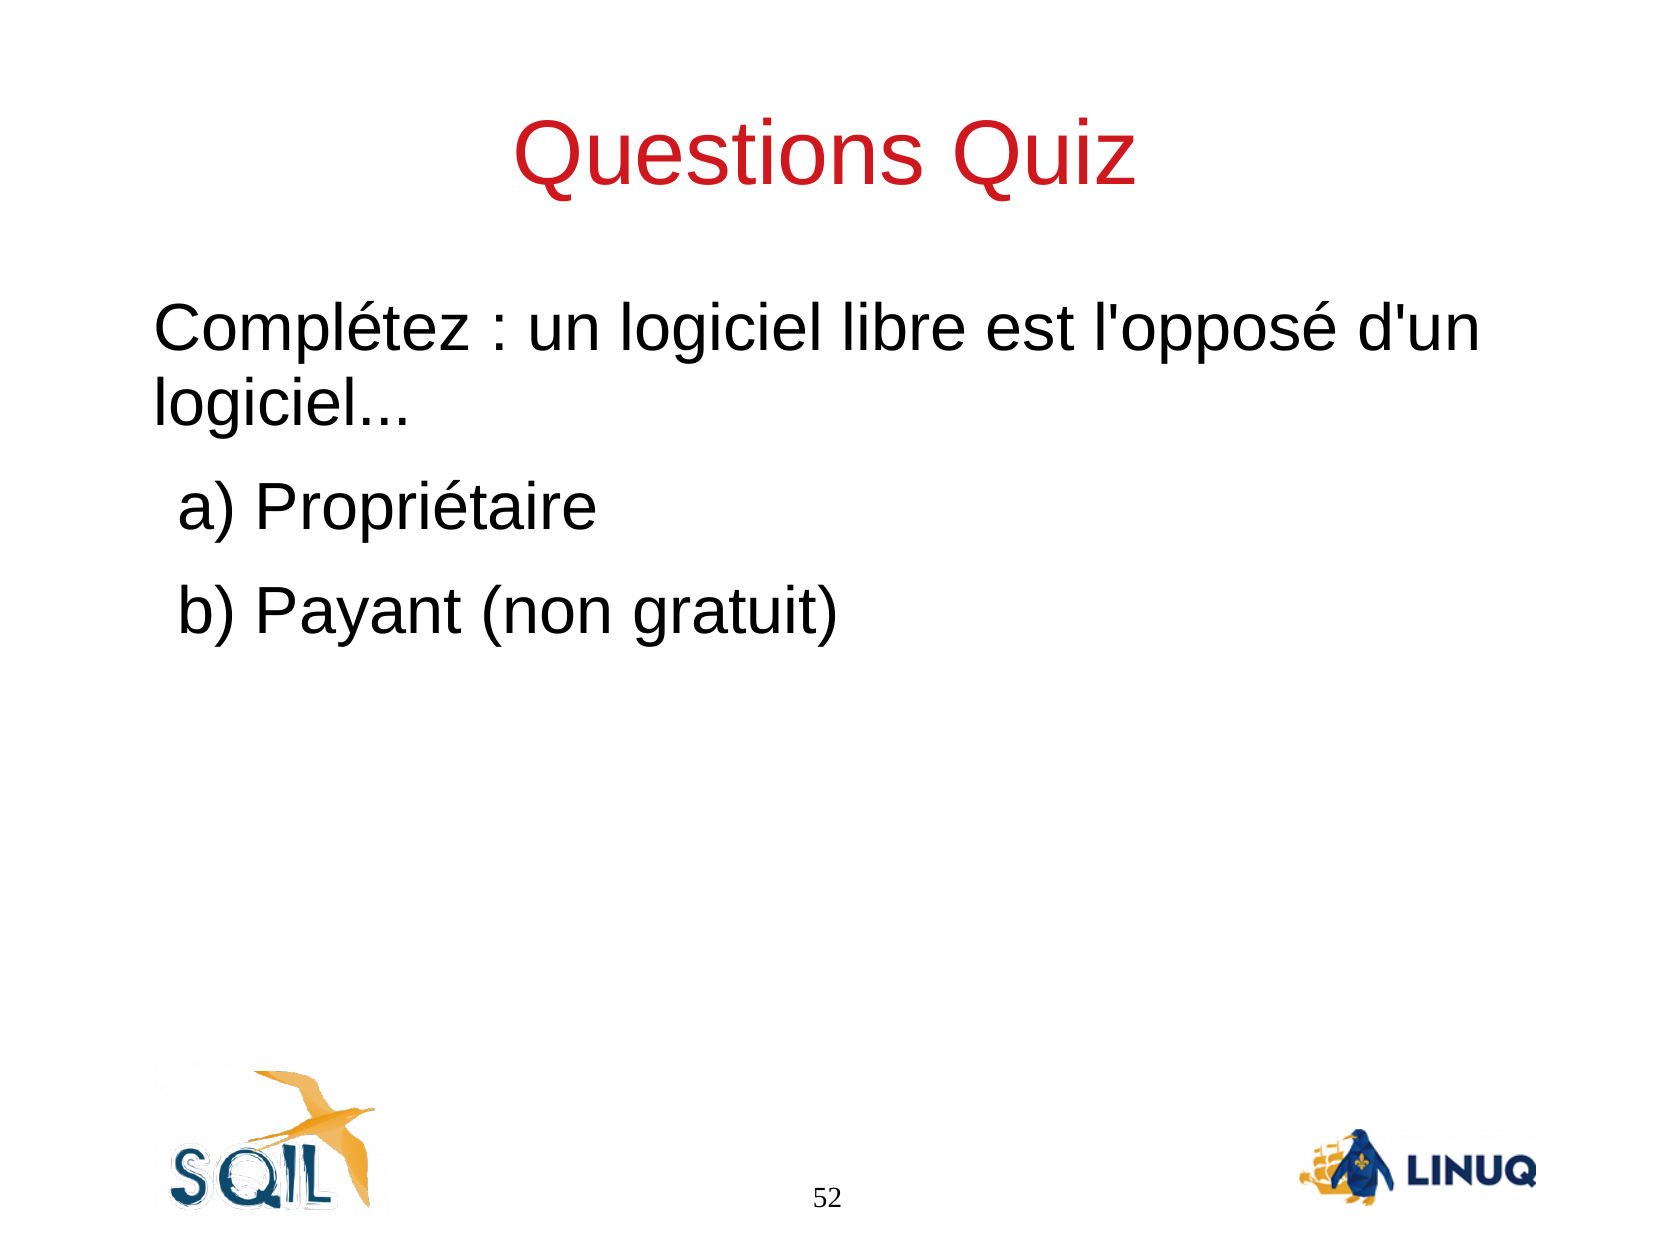

# Questions Quiz
Complétez : un logiciel libre est l'opposé d'un logiciel...
a) Propriétaire
b) Payant (non gratuit)